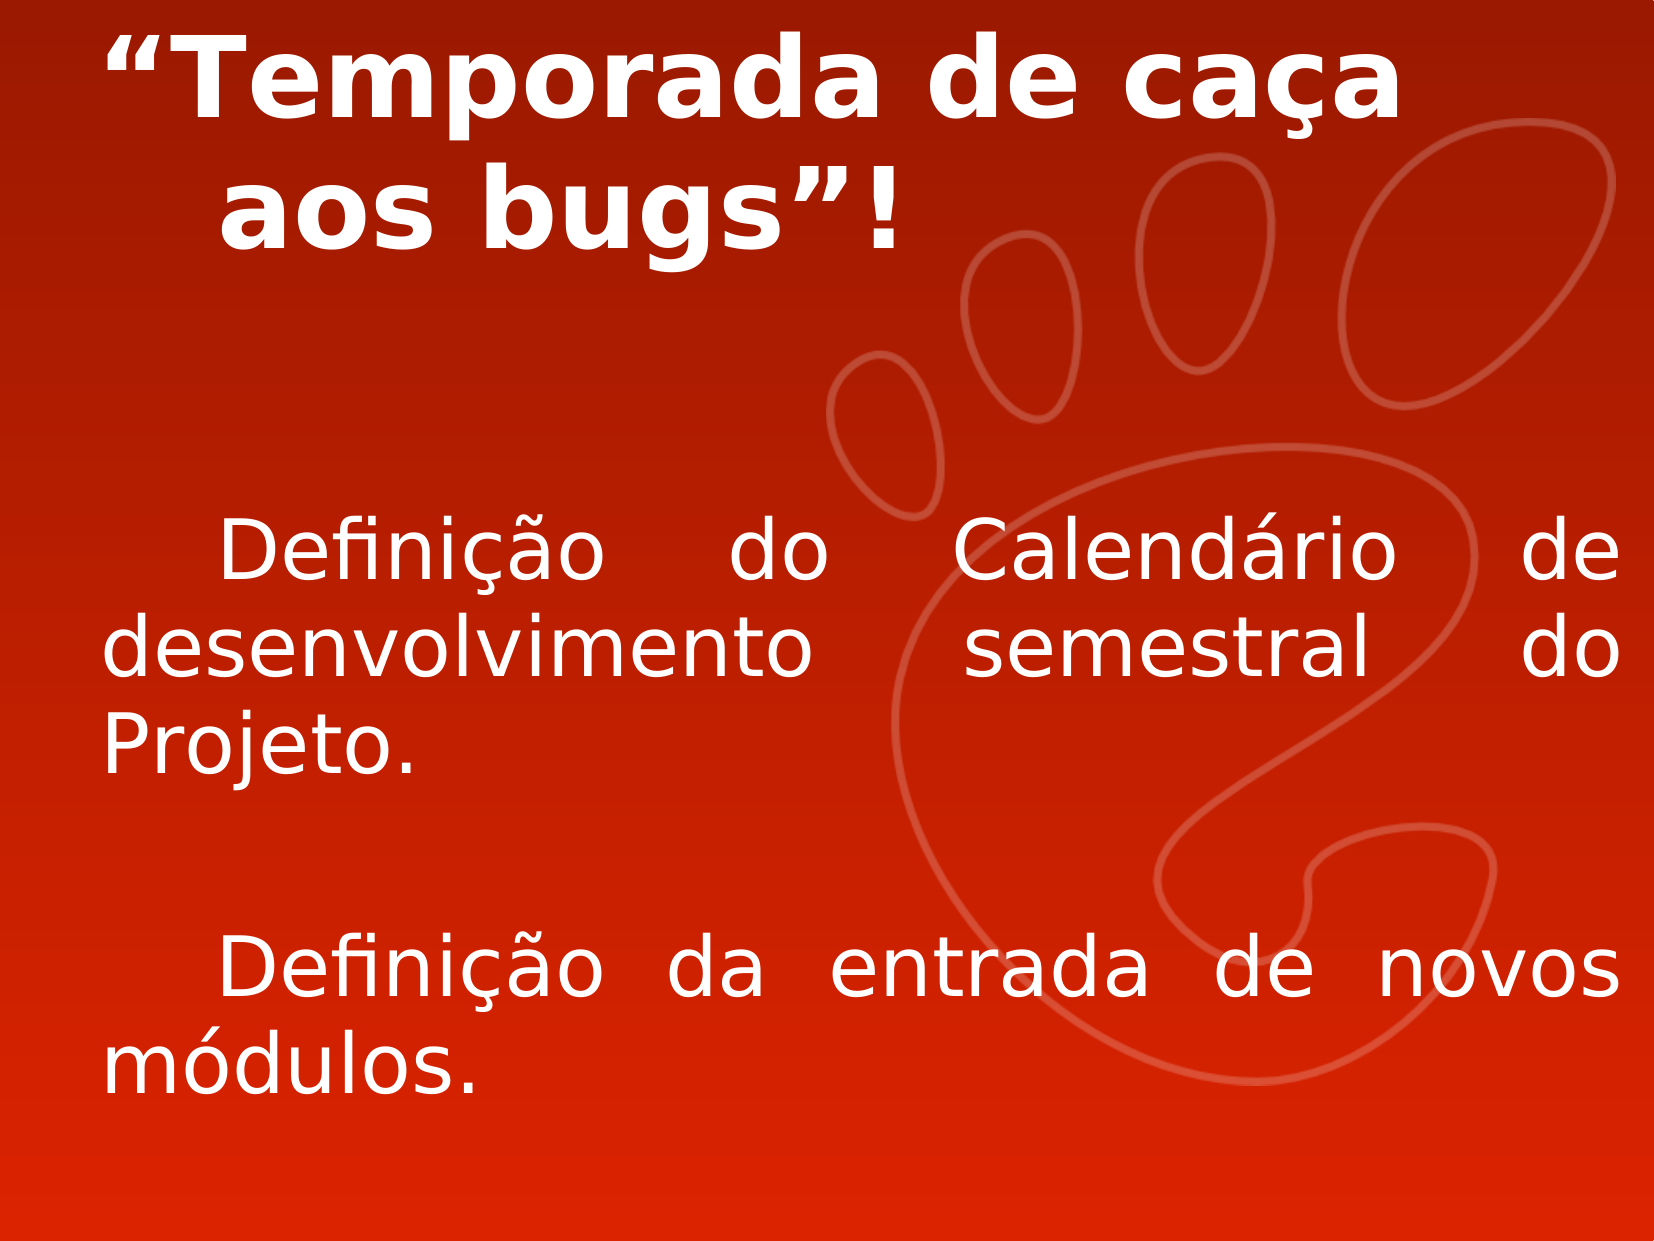

# “Temporada de caça aos bugs”!
 Definição do Calendário de desenvolvimento semestral do Projeto.
 Definição da entrada de novos módulos.